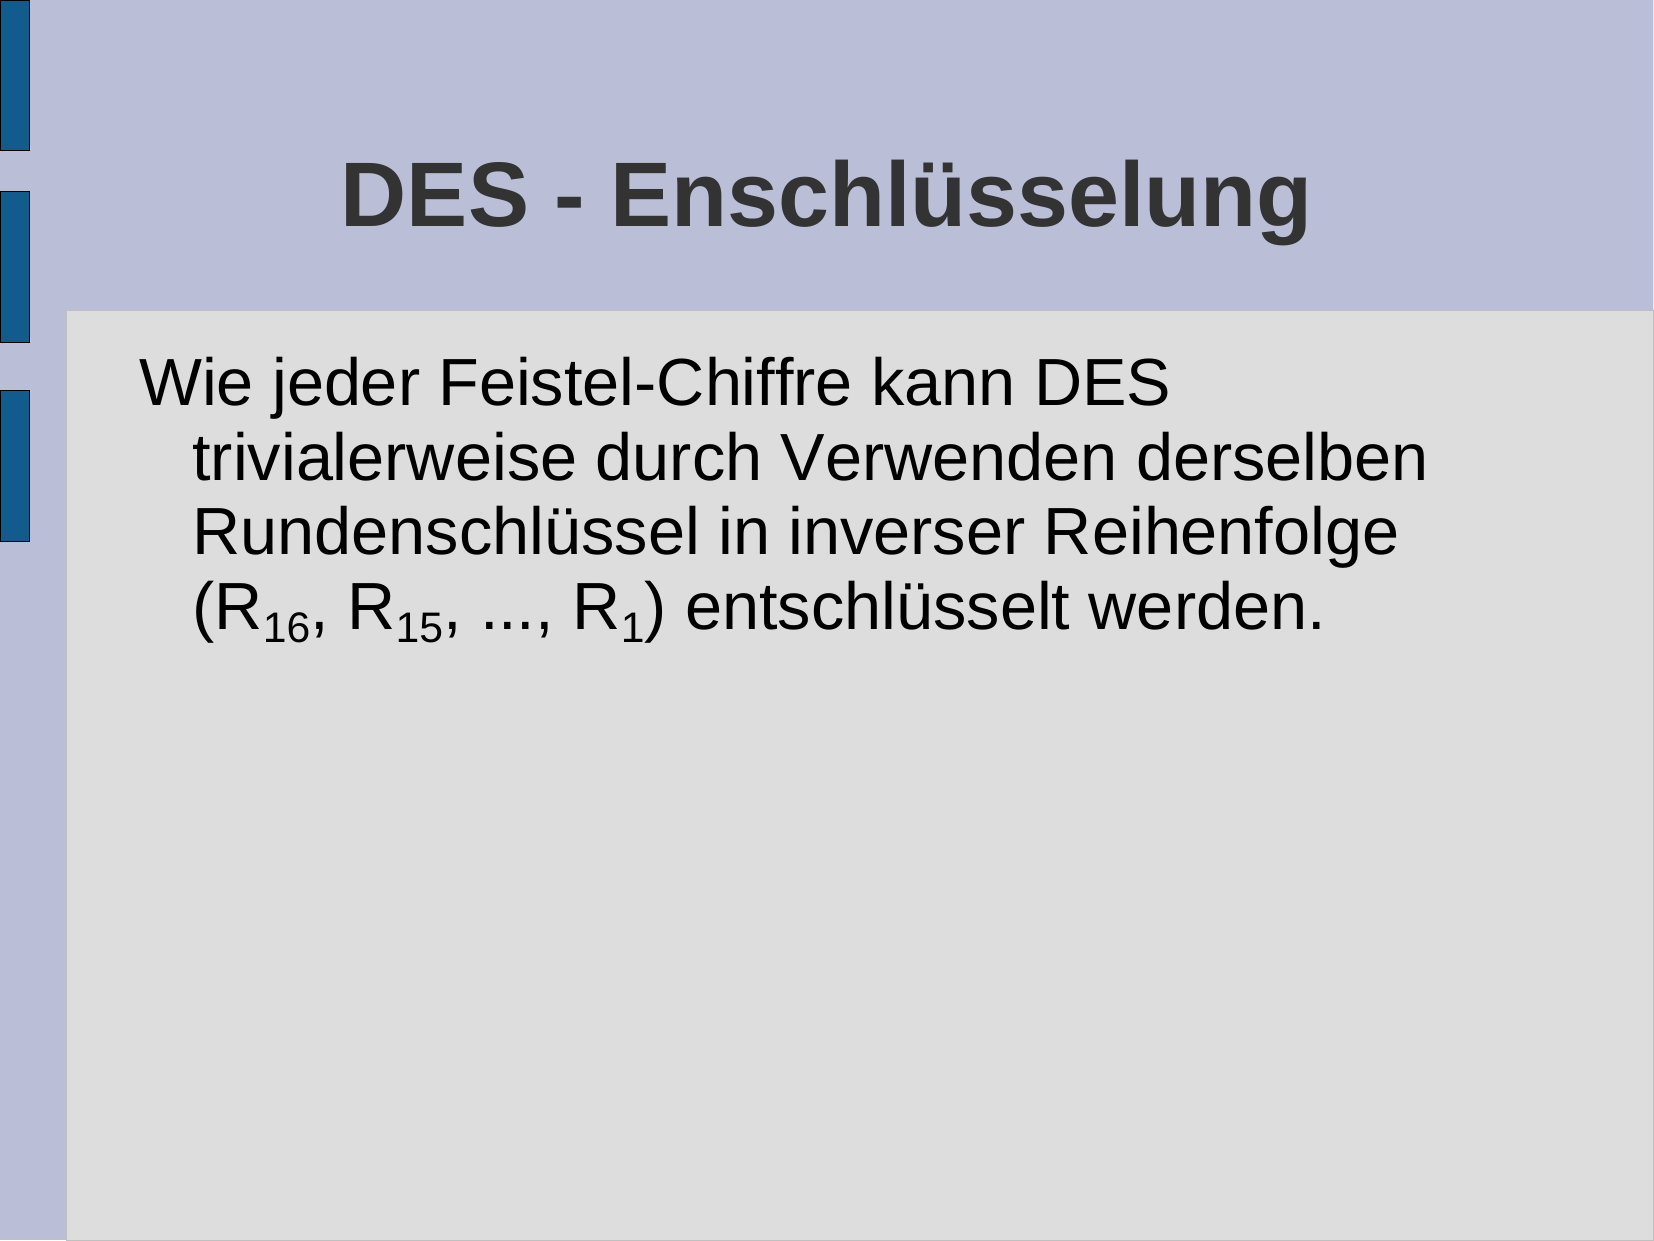

# DES - Enschlüsselung
Wie jeder Feistel-Chiffre kann DES trivialerweise durch Verwenden derselben Rundenschlüssel in inverser Reihenfolge (R16, R15, ..., R1) entschlüsselt werden.